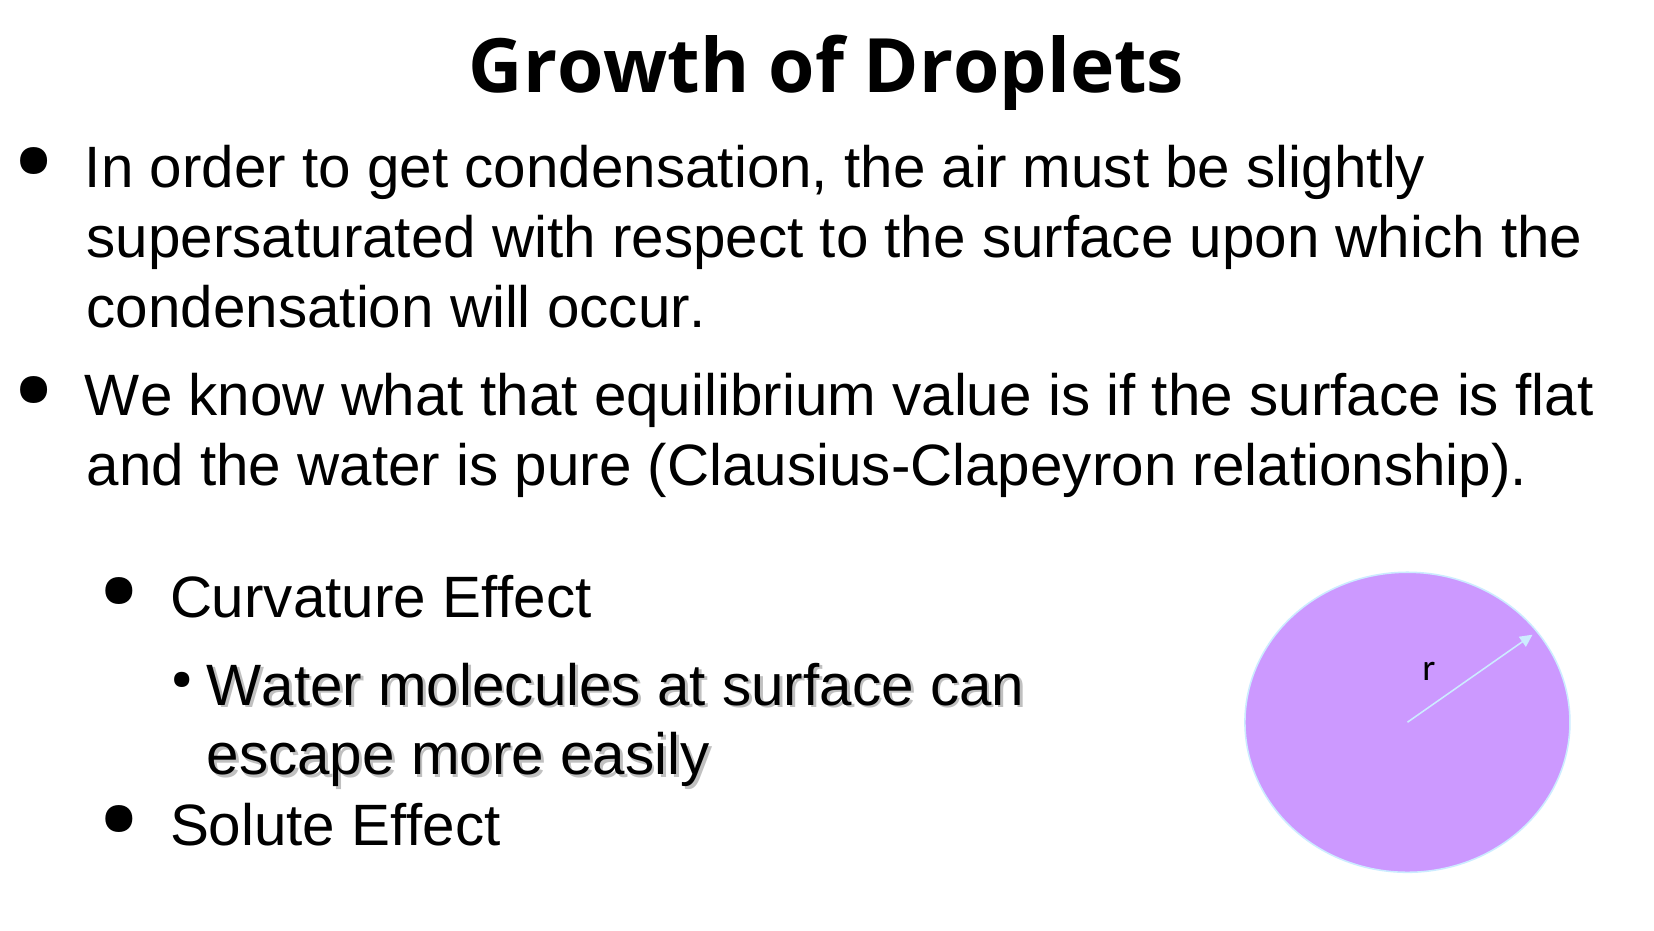

# Growth of Droplets
 In order to get condensation, the air must be slightly supersaturated with respect to the surface upon which the condensation will occur.
 We know what that equilibrium value is if the surface is flat and the water is pure (Clausius-Clapeyron relationship).
 Curvature Effect
Water molecules at surface can escape more easily
 Solute Effect
r